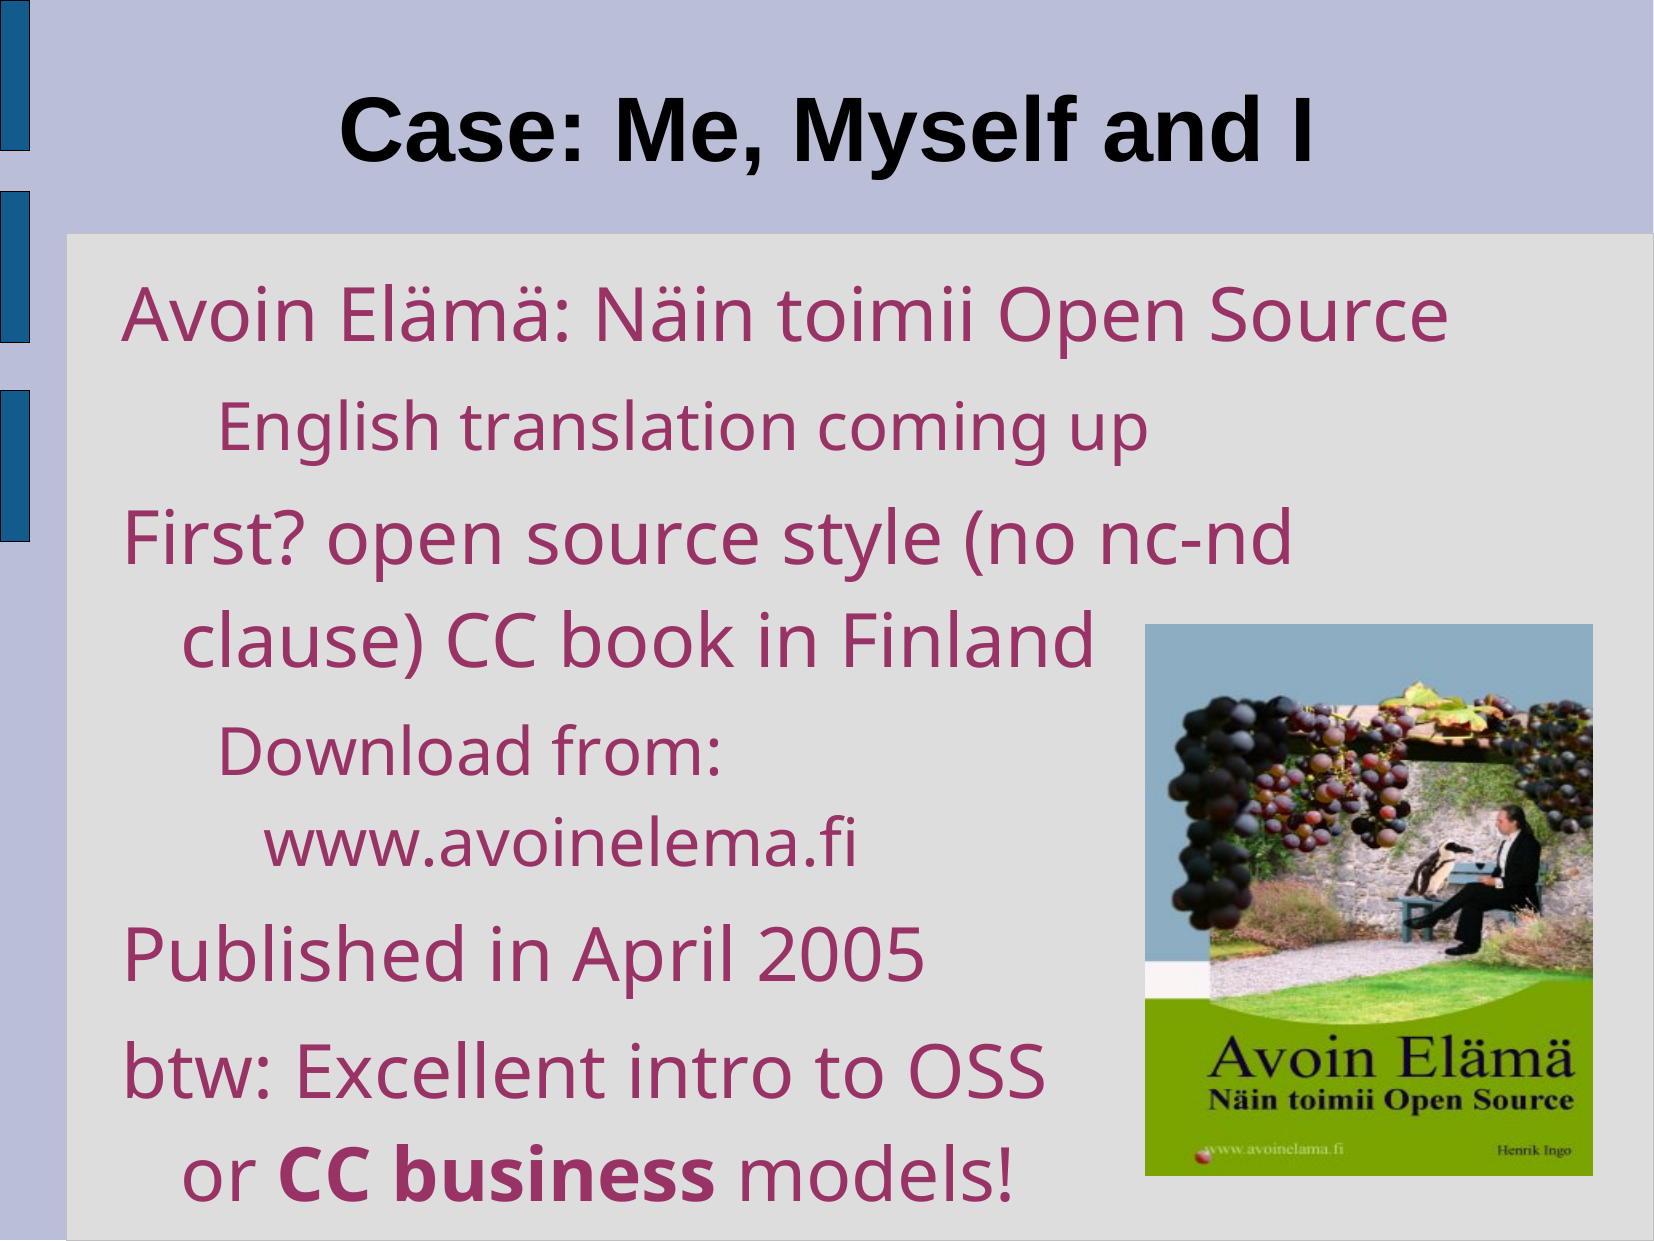

# Case: Me, Myself and I
Avoin Elämä: Näin toimii Open Source
English translation coming up
First? open source style (no nc-nd clause) CC book in Finland
Download from:
www.avoinelema.fi
Published in April 2005
btw: Excellent intro to OSS
or CC business models!